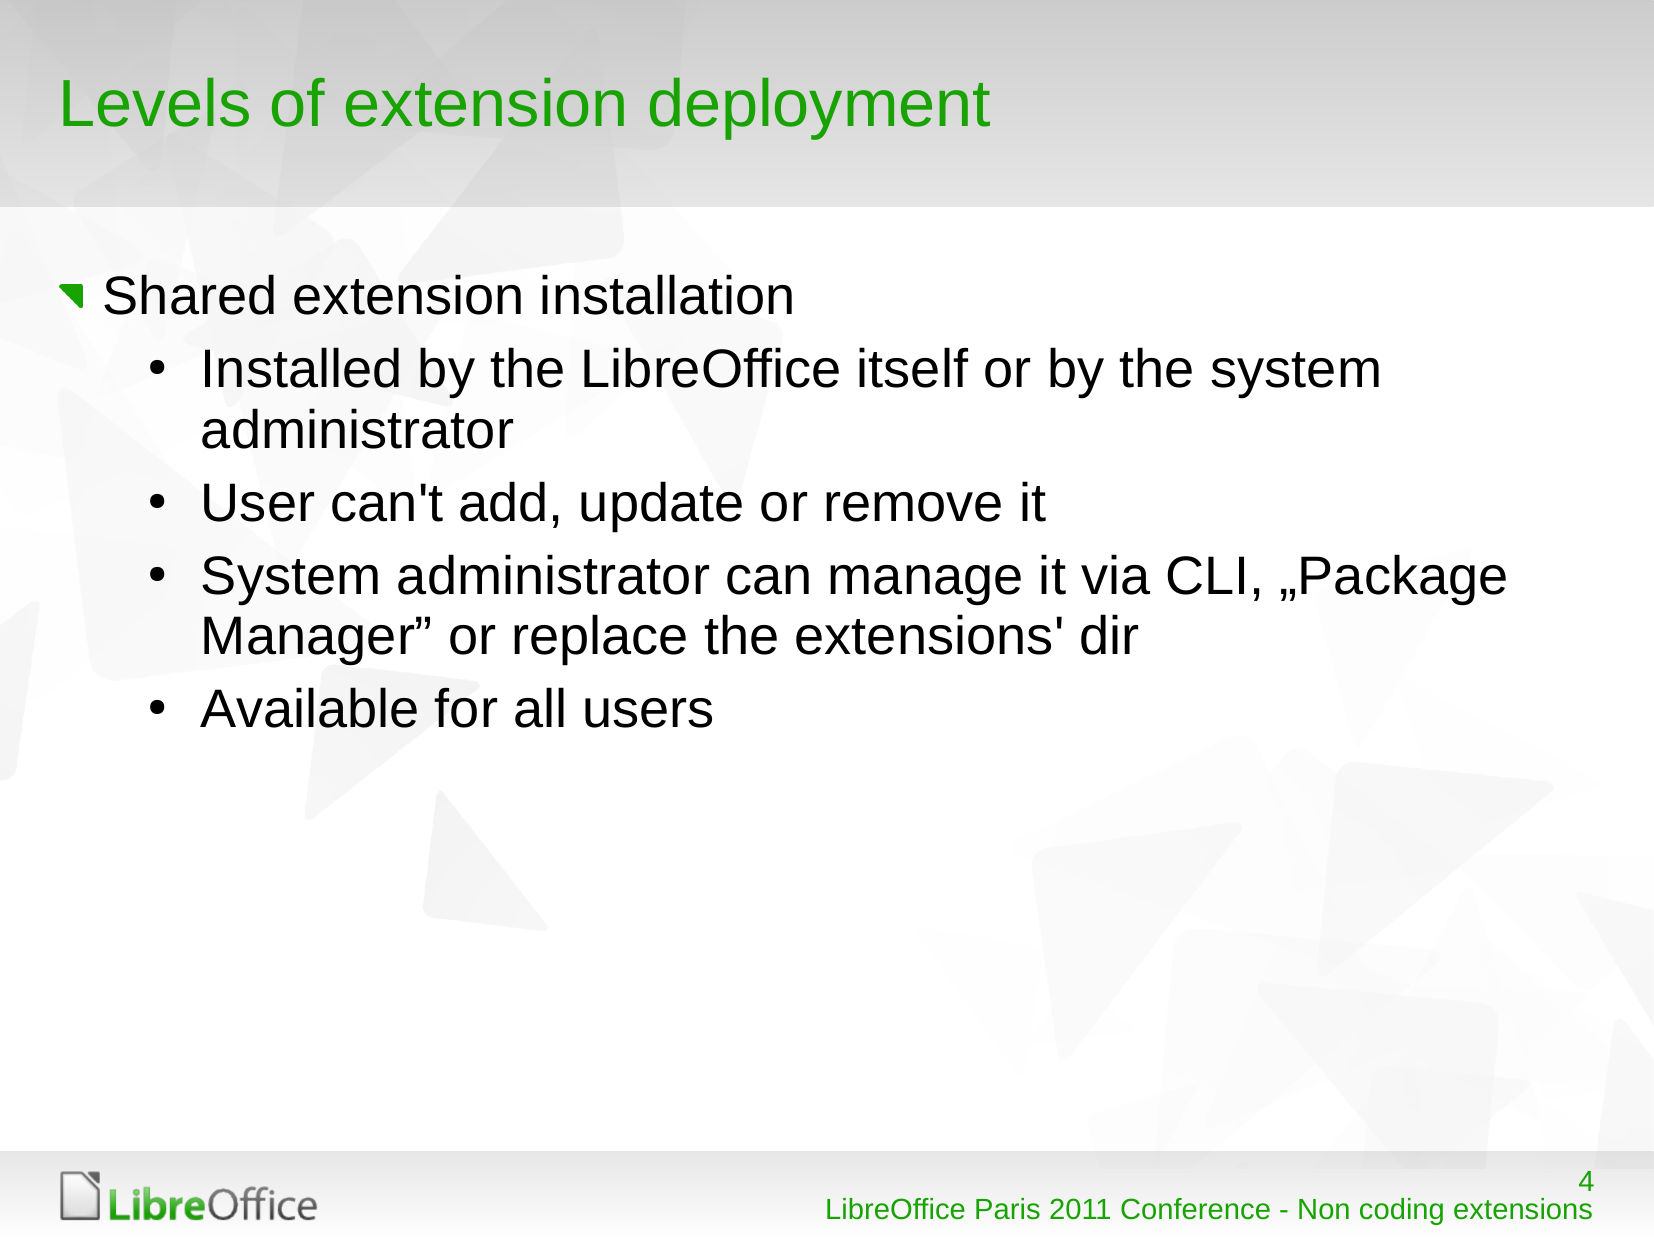

# Levels of extension deployment
Shared extension installation
Installed by the LibreOffice itself or by the system administrator
User can't add, update or remove it
System administrator can manage it via CLI, „Package Manager” or replace the extensions' dir
Available for all users
4
LibreOffice Paris 2011 Conference - Non coding extensions